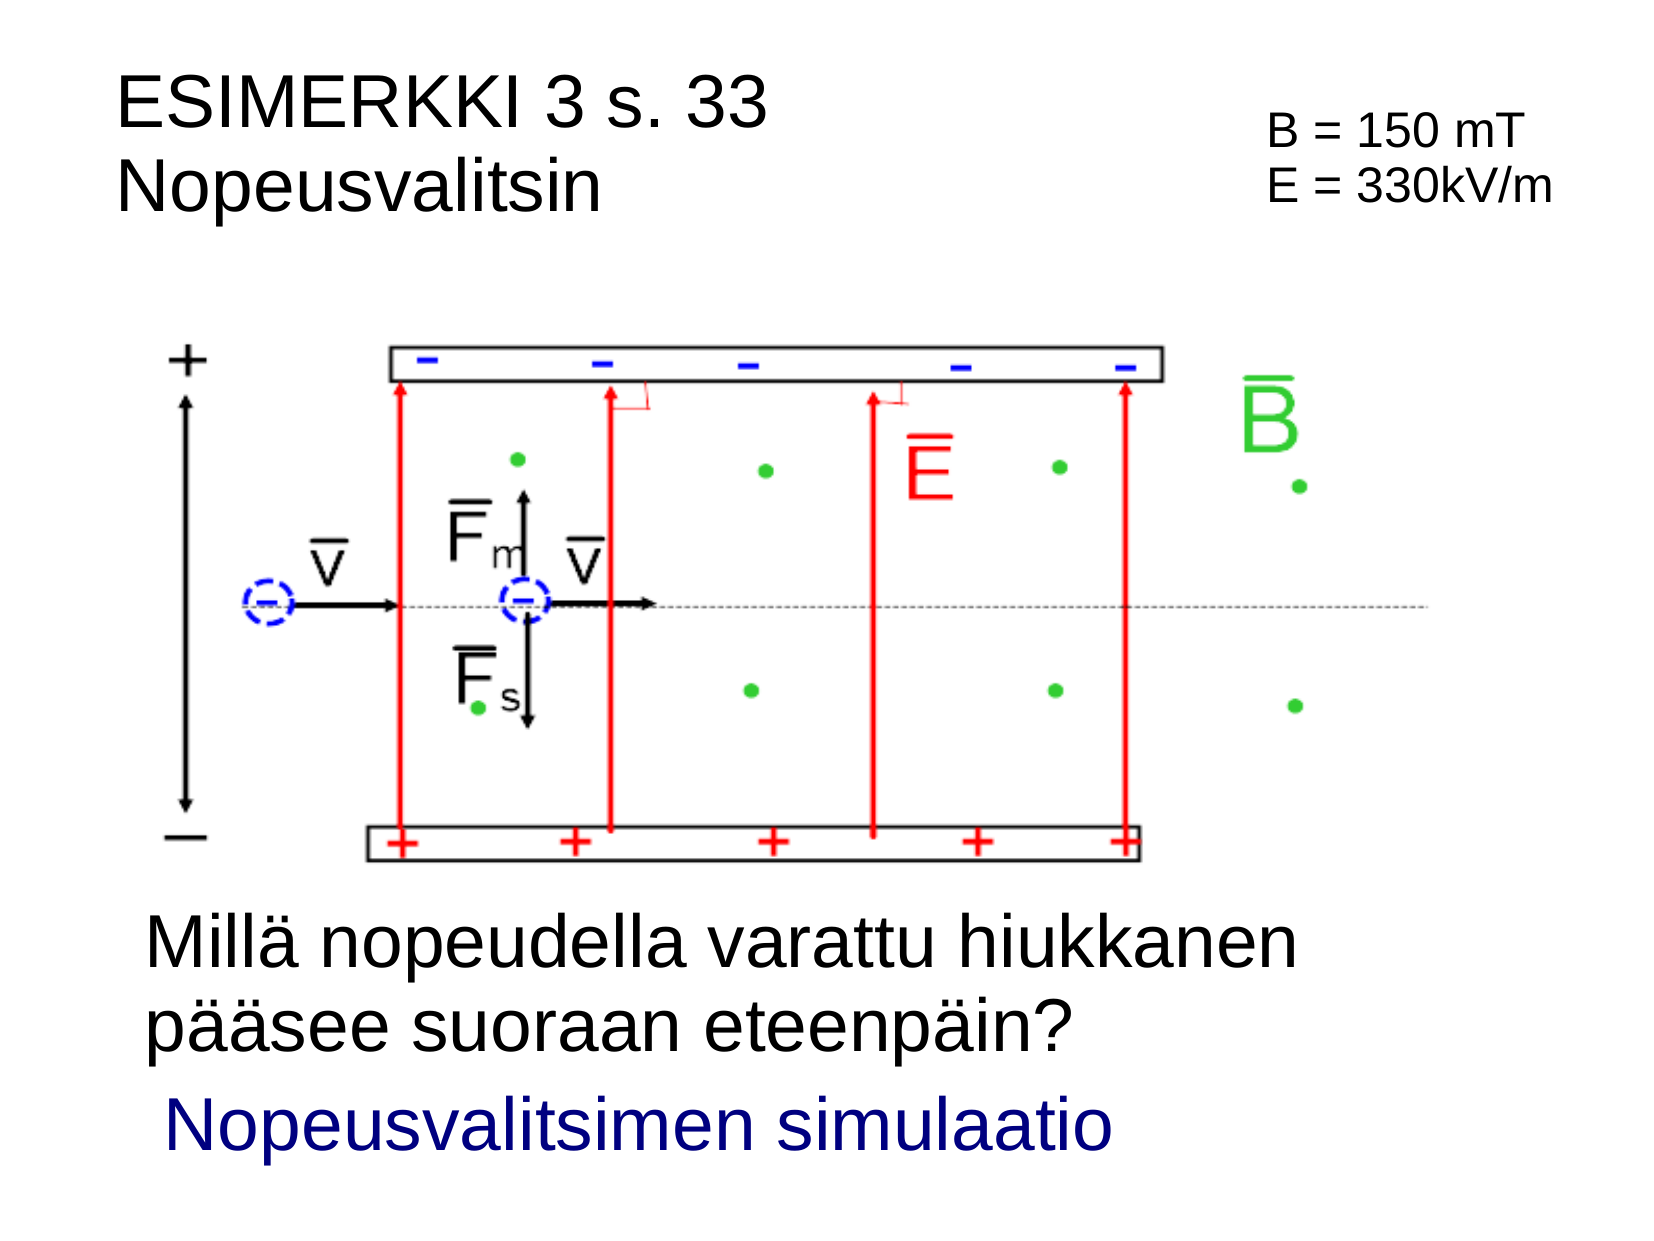

ESIMERKKI 3 s. 33 Nopeusvalitsin
B = 150 mT
E = 330kV/m
Millä nopeudella varattu hiukkanen pääsee suoraan eteenpäin?
Nopeusvalitsimen simulaatio